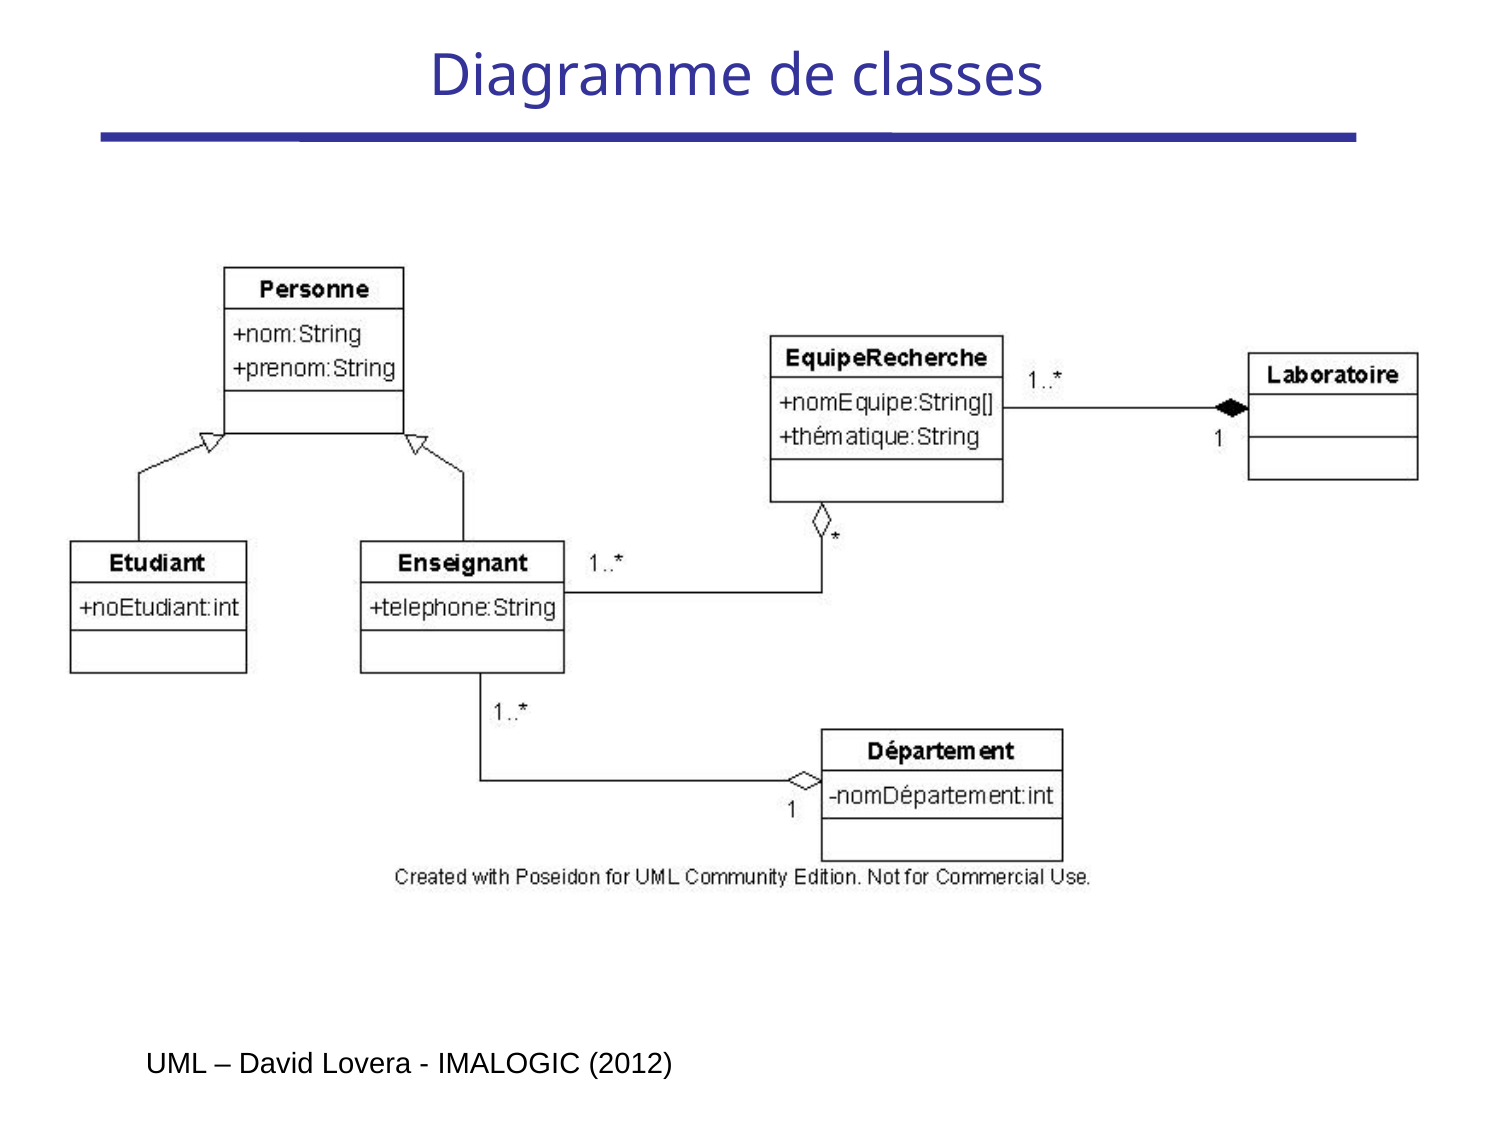

Diagramme de classes
# UML – David Lovera - IMALOGIC (2012)